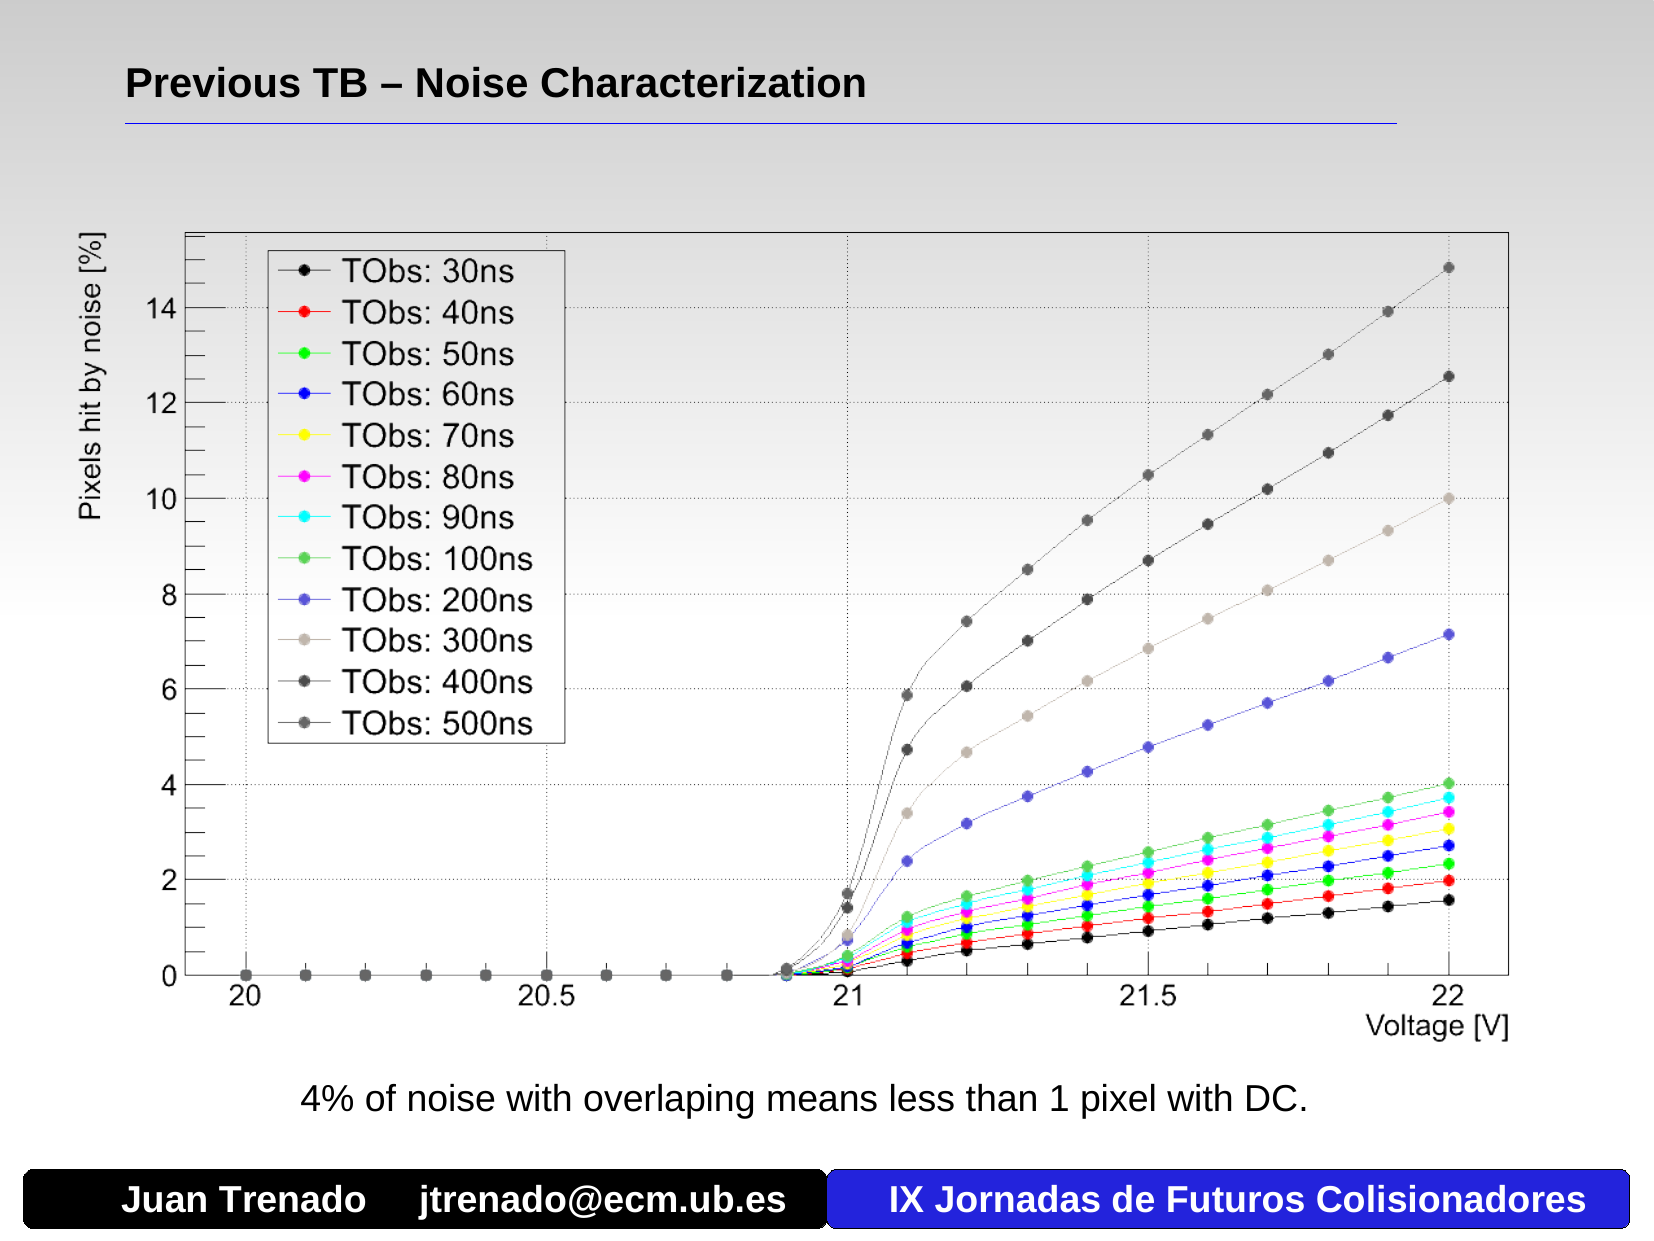

Previous TB – Noise Characterization
4% of noise with overlaping means less than 1 pixel with DC.
Juan Trenado jtrenado@ecm.ub.es
IX Jornadas de Futuros Colisionadores